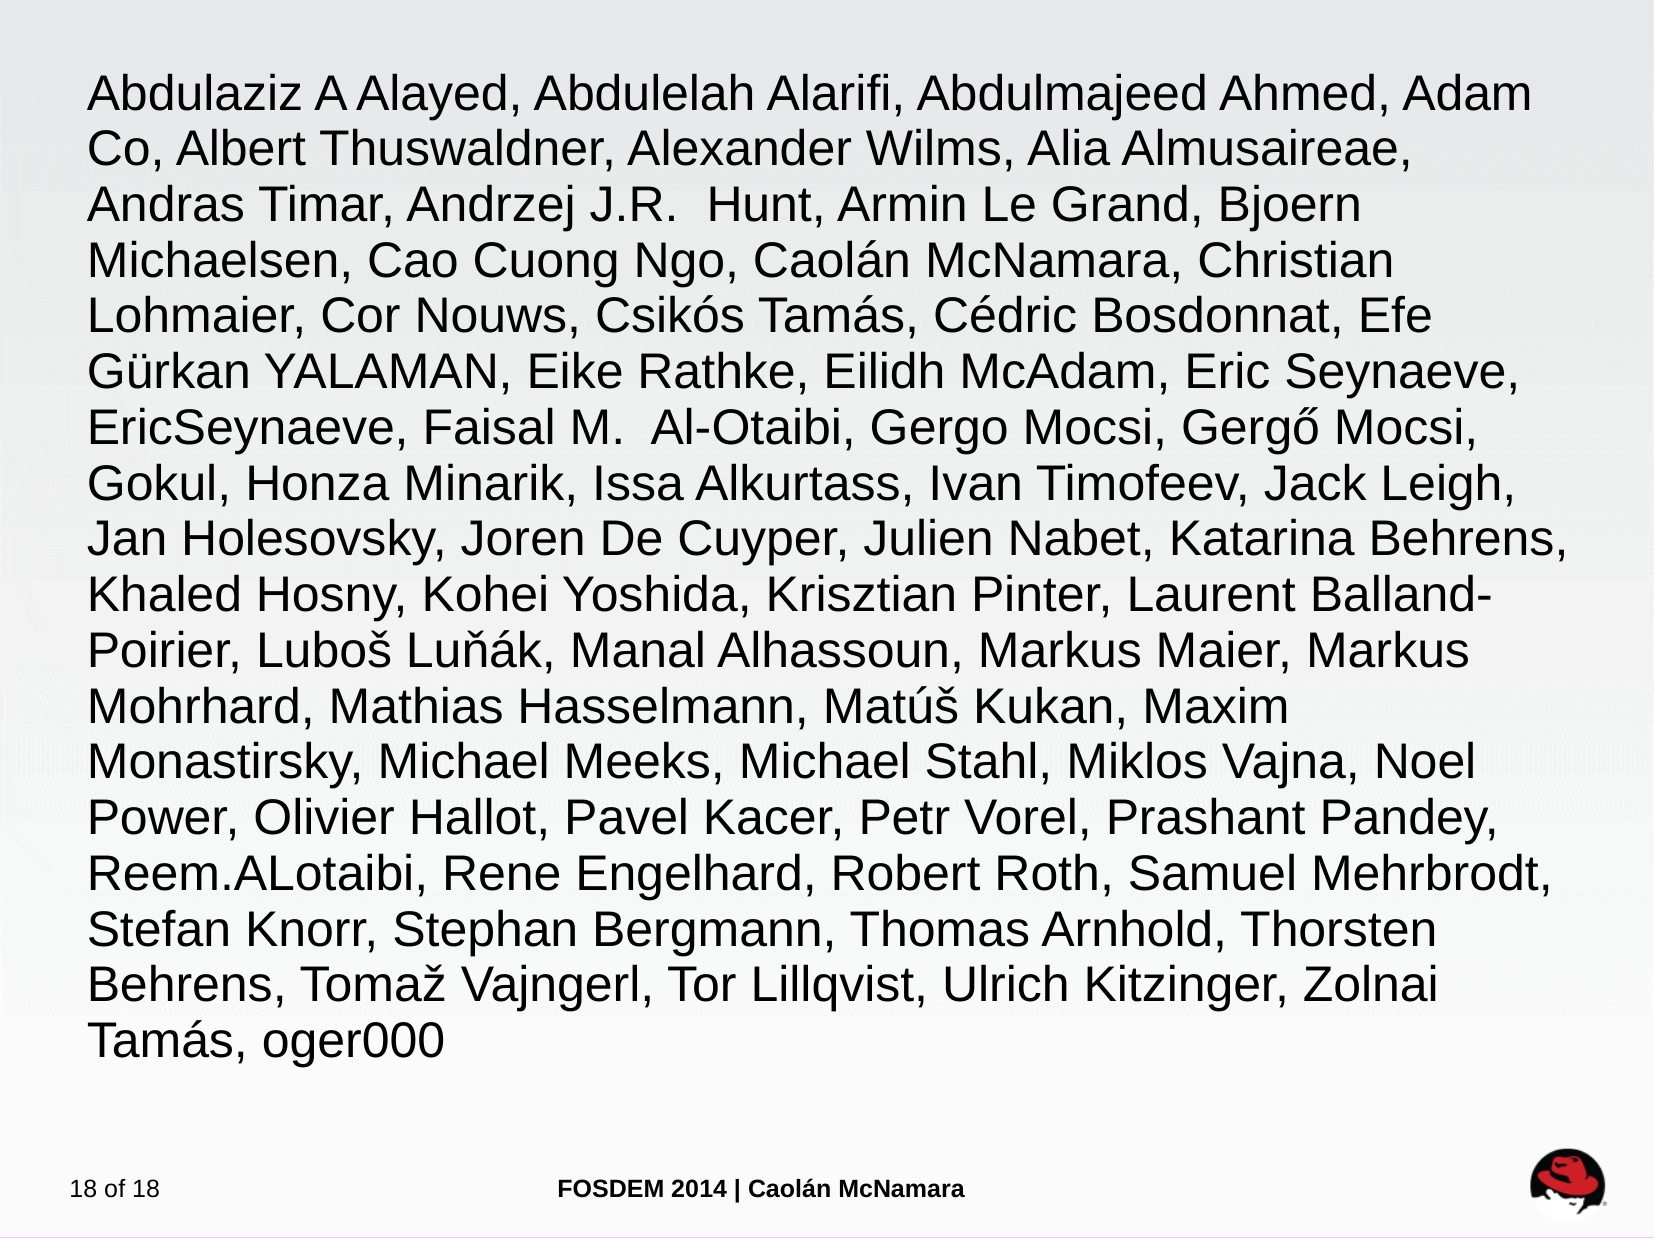

# Abdulaziz A Alayed, Abdulelah Alarifi, Abdulmajeed Ahmed, Adam Co, Albert Thuswaldner, Alexander Wilms, Alia Almusaireae, Andras Timar, Andrzej J.R. Hunt, Armin Le Grand, Bjoern Michaelsen, Cao Cuong Ngo, Caolán McNamara, Christian Lohmaier, Cor Nouws, Csikós Tamás, Cédric Bosdonnat, Efe Gürkan YALAMAN, Eike Rathke, Eilidh McAdam, Eric Seynaeve, EricSeynaeve, Faisal M. Al-Otaibi, Gergo Mocsi, Gergő Mocsi, Gokul, Honza Minarik, Issa Alkurtass, Ivan Timofeev, Jack Leigh, Jan Holesovsky, Joren De Cuyper, Julien Nabet, Katarina Behrens, Khaled Hosny, Kohei Yoshida, Krisztian Pinter, Laurent Balland-Poirier, Luboš Luňák, Manal Alhassoun, Markus Maier, Markus Mohrhard, Mathias Hasselmann, Matúš Kukan, Maxim Monastirsky, Michael Meeks, Michael Stahl, Miklos Vajna, Noel Power, Olivier Hallot, Pavel Kacer, Petr Vorel, Prashant Pandey, Reem.ALotaibi, Rene Engelhard, Robert Roth, Samuel Mehrbrodt, Stefan Knorr, Stephan Bergmann, Thomas Arnhold, Thorsten Behrens, Tomaž Vajngerl, Tor Lillqvist, Ulrich Kitzinger, Zolnai Tamás, oger000